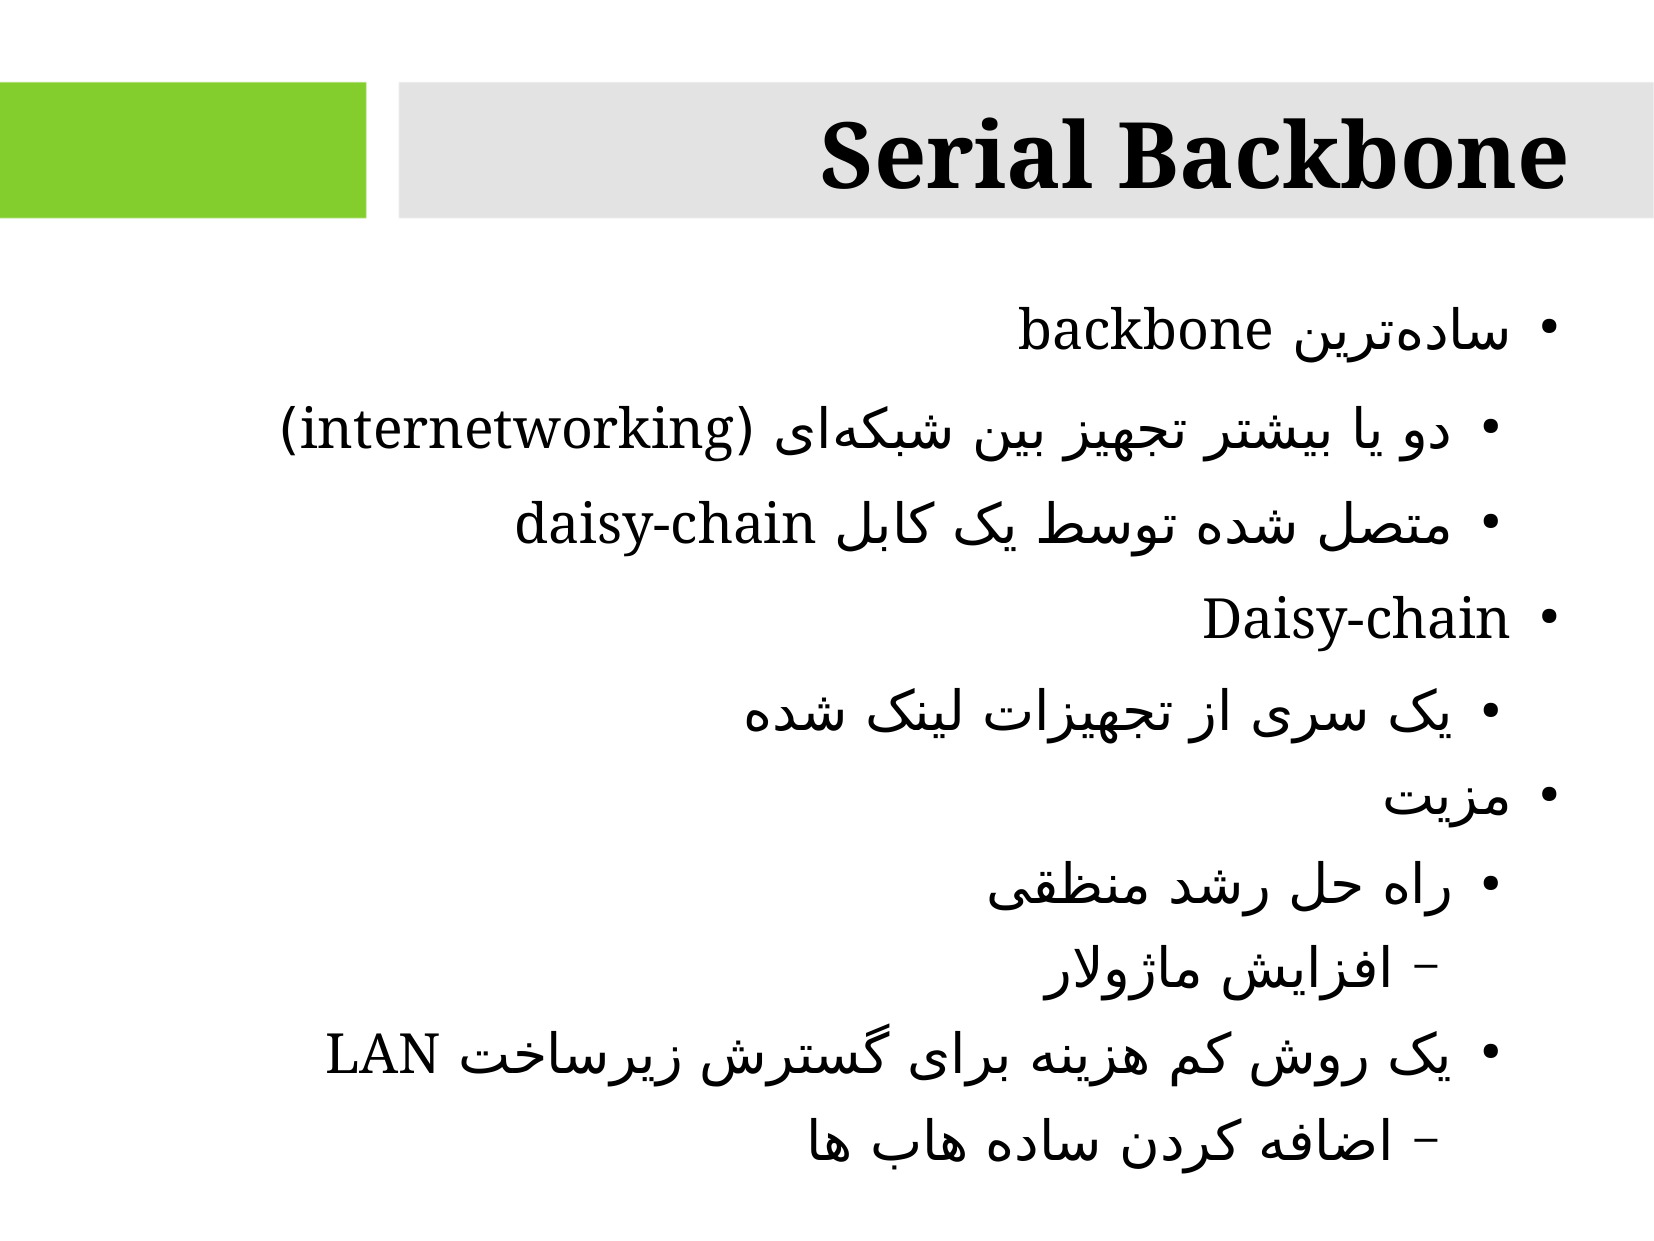

# Serial Backbone
ساده‌ترین backbone
دو یا بیشتر تجهیز بین شبکه‌ای (internetworking)
متصل شده توسط یک کابل daisy-chain
Daisy-chain
یک سری از تجهیزات لینک شده
مزیت
راه حل رشد منظقی
افزایش ماژولار
یک روش کم هزینه برای گسترش زیرساخت LAN
اضافه کردن ساده هاب ها